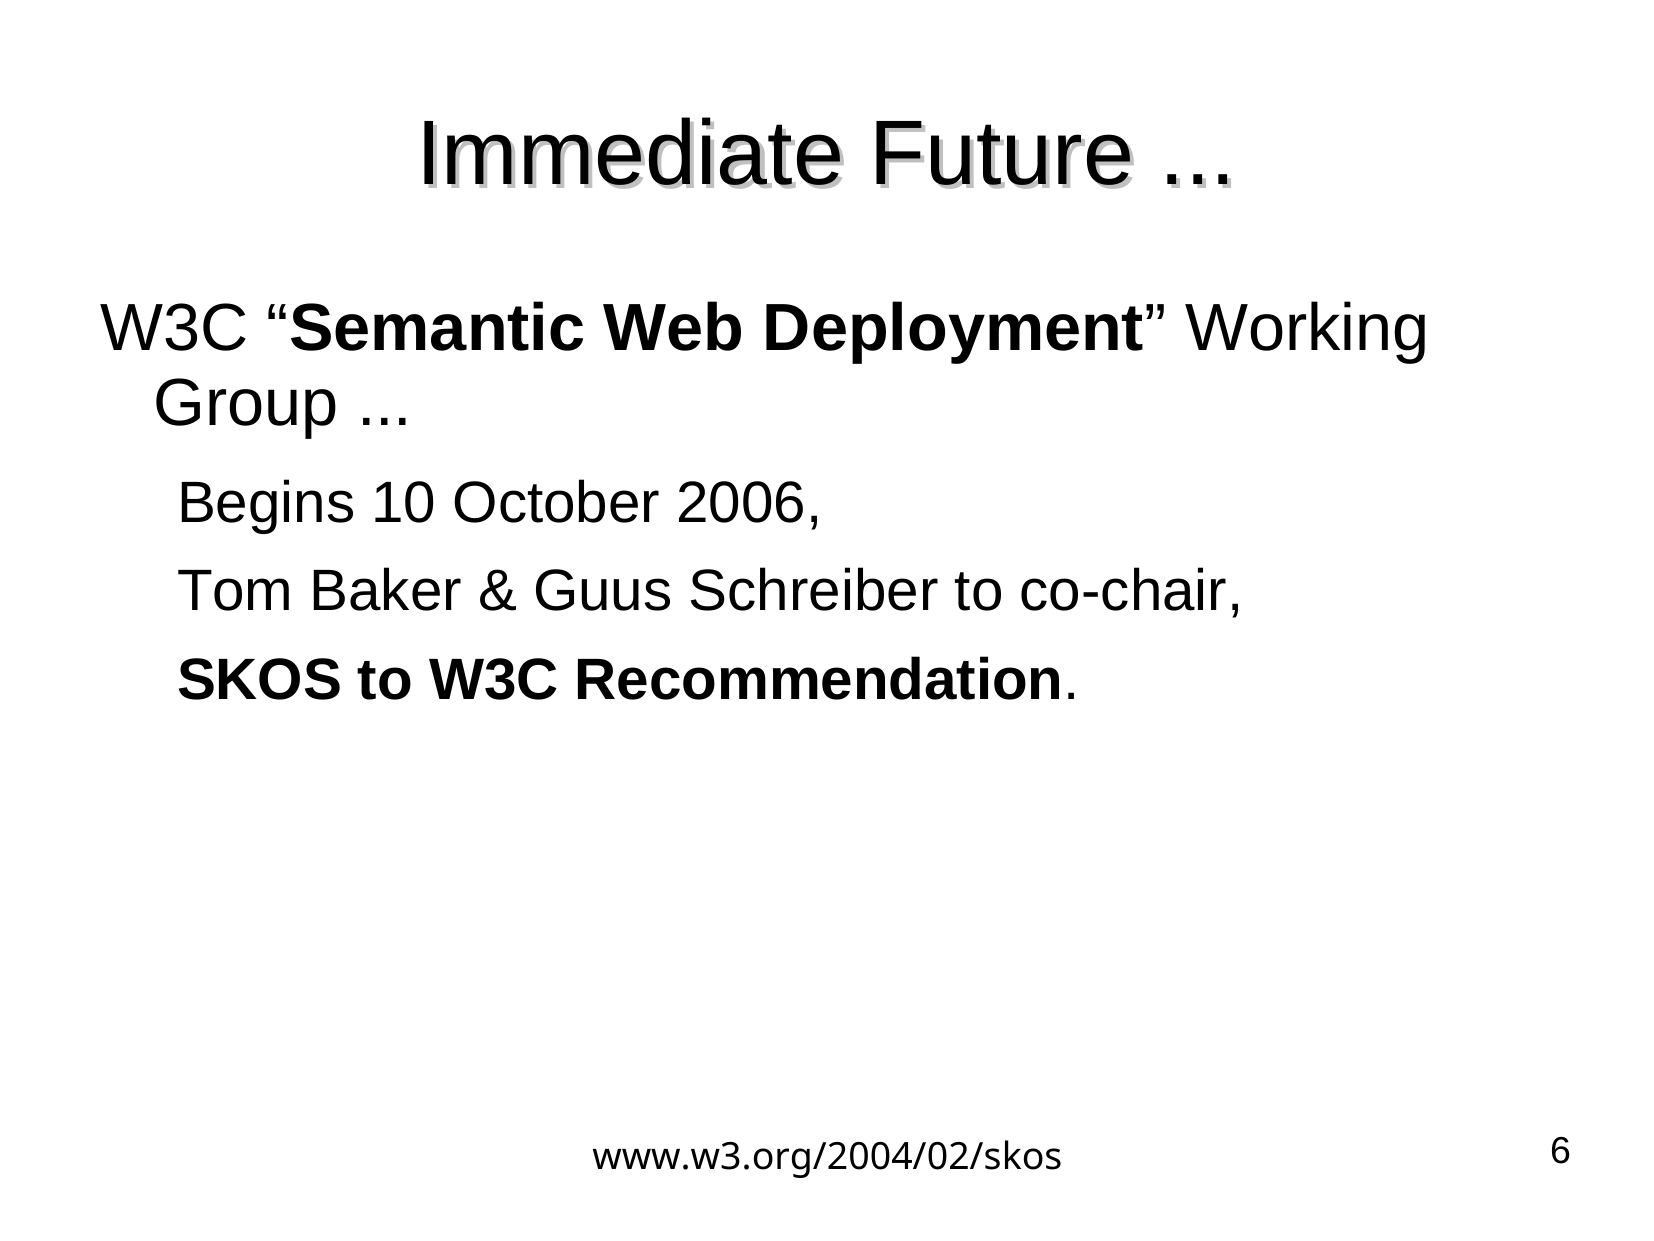

# Immediate Future ...
W3C “Semantic Web Deployment” Working Group ...
Begins 10 October 2006,
Tom Baker & Guus Schreiber to co-chair,
SKOS to W3C Recommendation.
www.w3.org/2004/02/skos
6